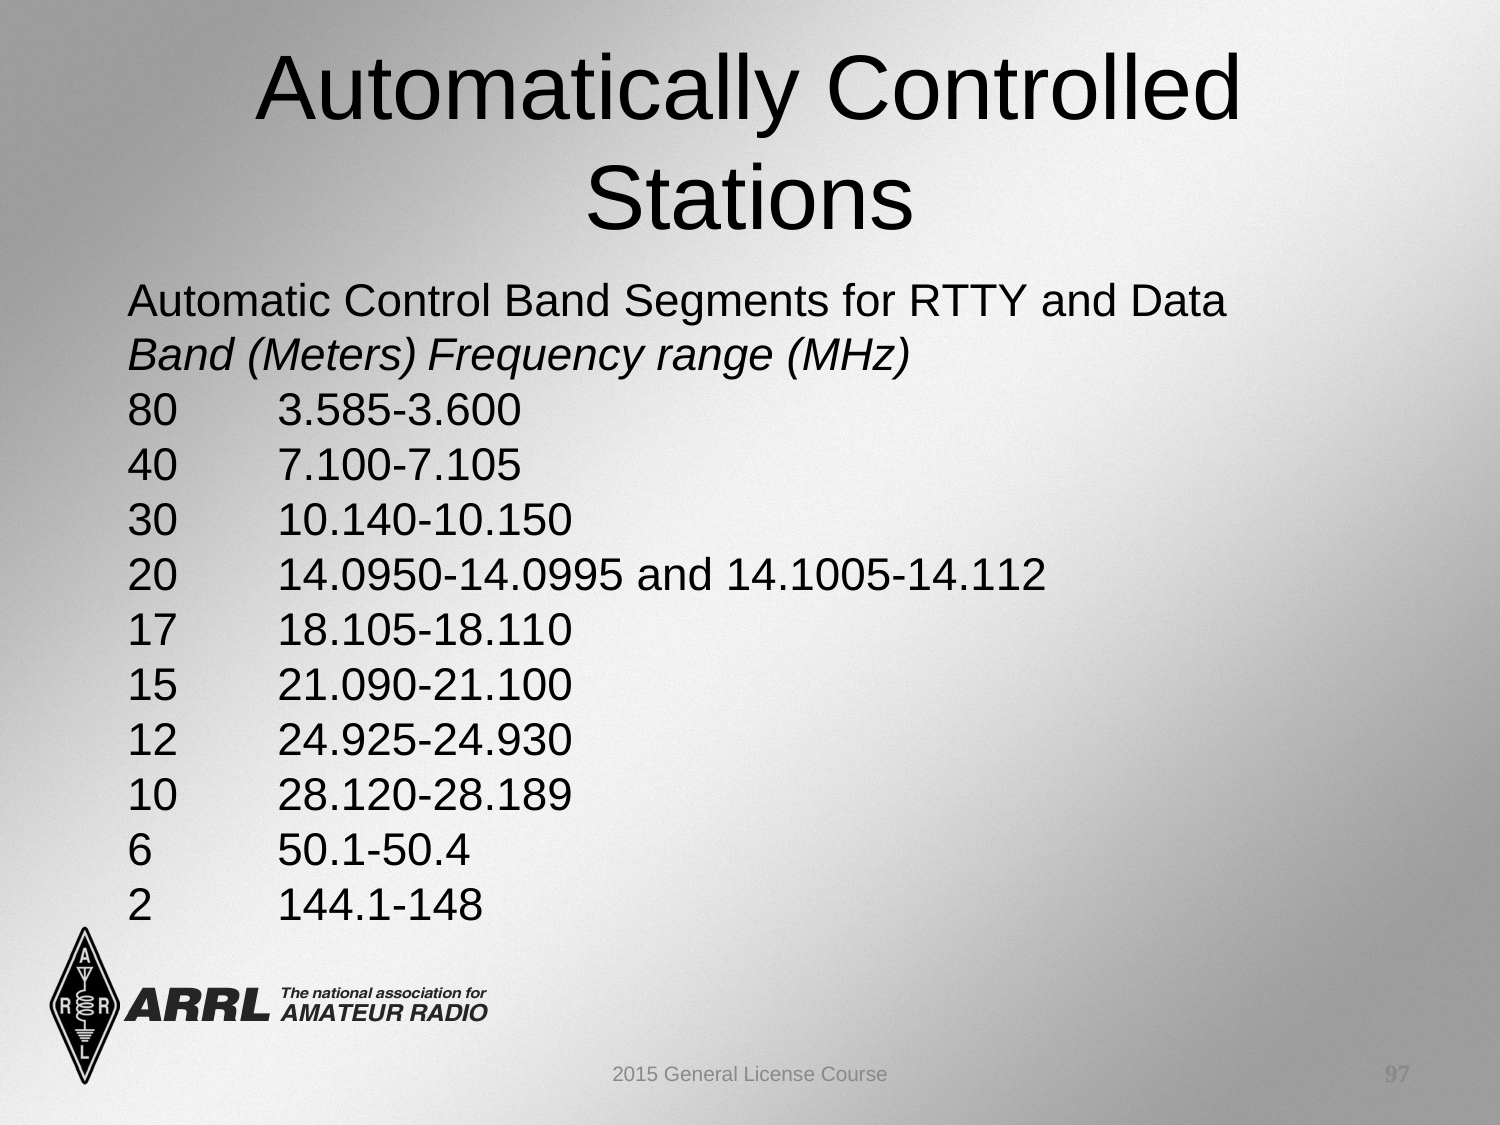

Automatically Controlled Stations
Automatic Control Band Segments for RTTY and Data
Band (Meters)	Frequency range (MHz)
80	3.585-3.600
40	7.100-7.105
30	10.140-10.150
20	14.0950-14.0995 and 14.1005-14.112
17	18.105-18.110
15	21.090-21.100
12	24.925-24.930
10	28.120-28.189
6	50.1-50.4
2	144.1-148
2015 General License Course